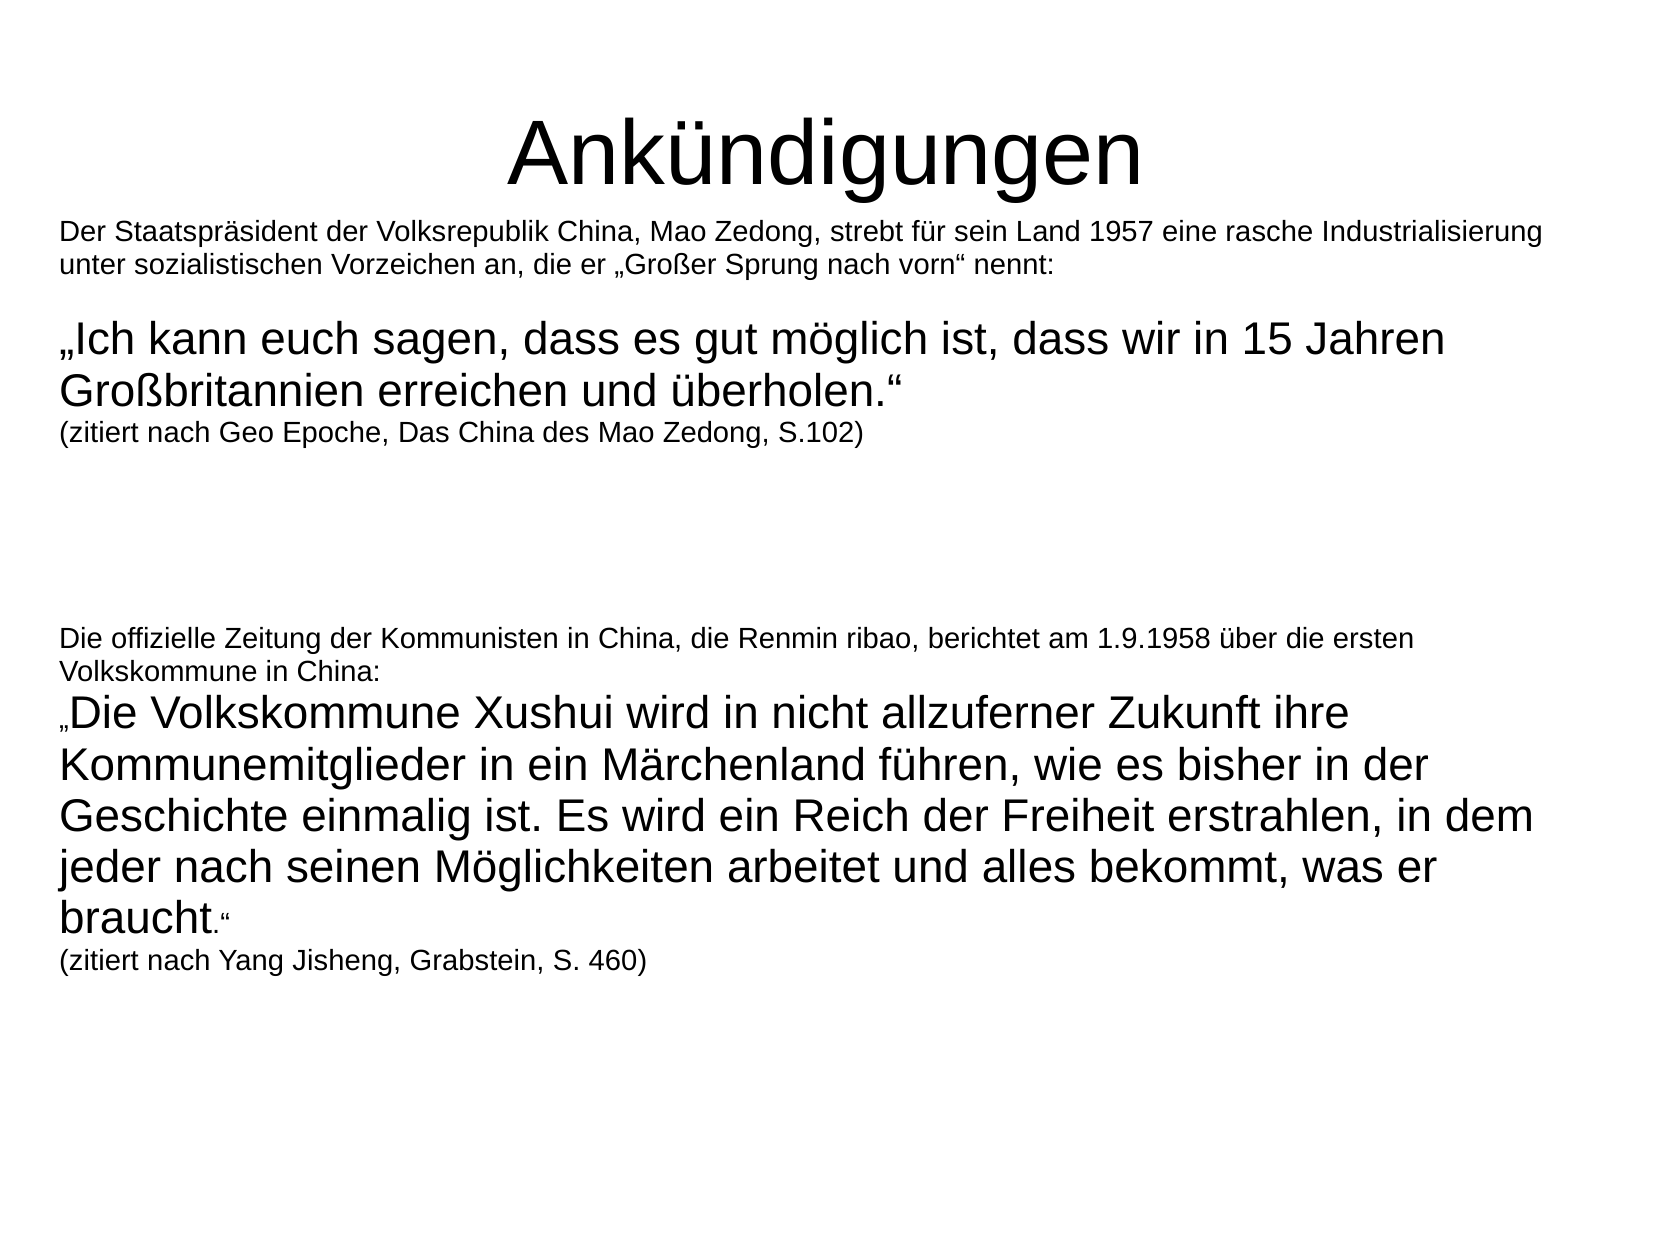

# Ankündigungen
Der Staatspräsident der Volksrepublik China, Mao Zedong, strebt für sein Land 1957 eine rasche Industrialisierung unter sozialistischen Vorzeichen an, die er „Großer Sprung nach vorn“ nennt:
„Ich kann euch sagen, dass es gut möglich ist, dass wir in 15 Jahren Großbritannien erreichen und überholen.“
(zitiert nach Geo Epoche, Das China des Mao Zedong, S.102)
Die offizielle Zeitung der Kommunisten in China, die Renmin ribao, berichtet am 1.9.1958 über die ersten Volkskommune in China:
„Die Volkskommune Xushui wird in nicht allzuferner Zukunft ihre Kommunemitglieder in ein Märchenland führen, wie es bisher in der Geschichte einmalig ist. Es wird ein Reich der Freiheit erstrahlen, in dem jeder nach seinen Möglichkeiten arbeitet und alles bekommt, was er braucht.“
(zitiert nach Yang Jisheng, Grabstein, S. 460)